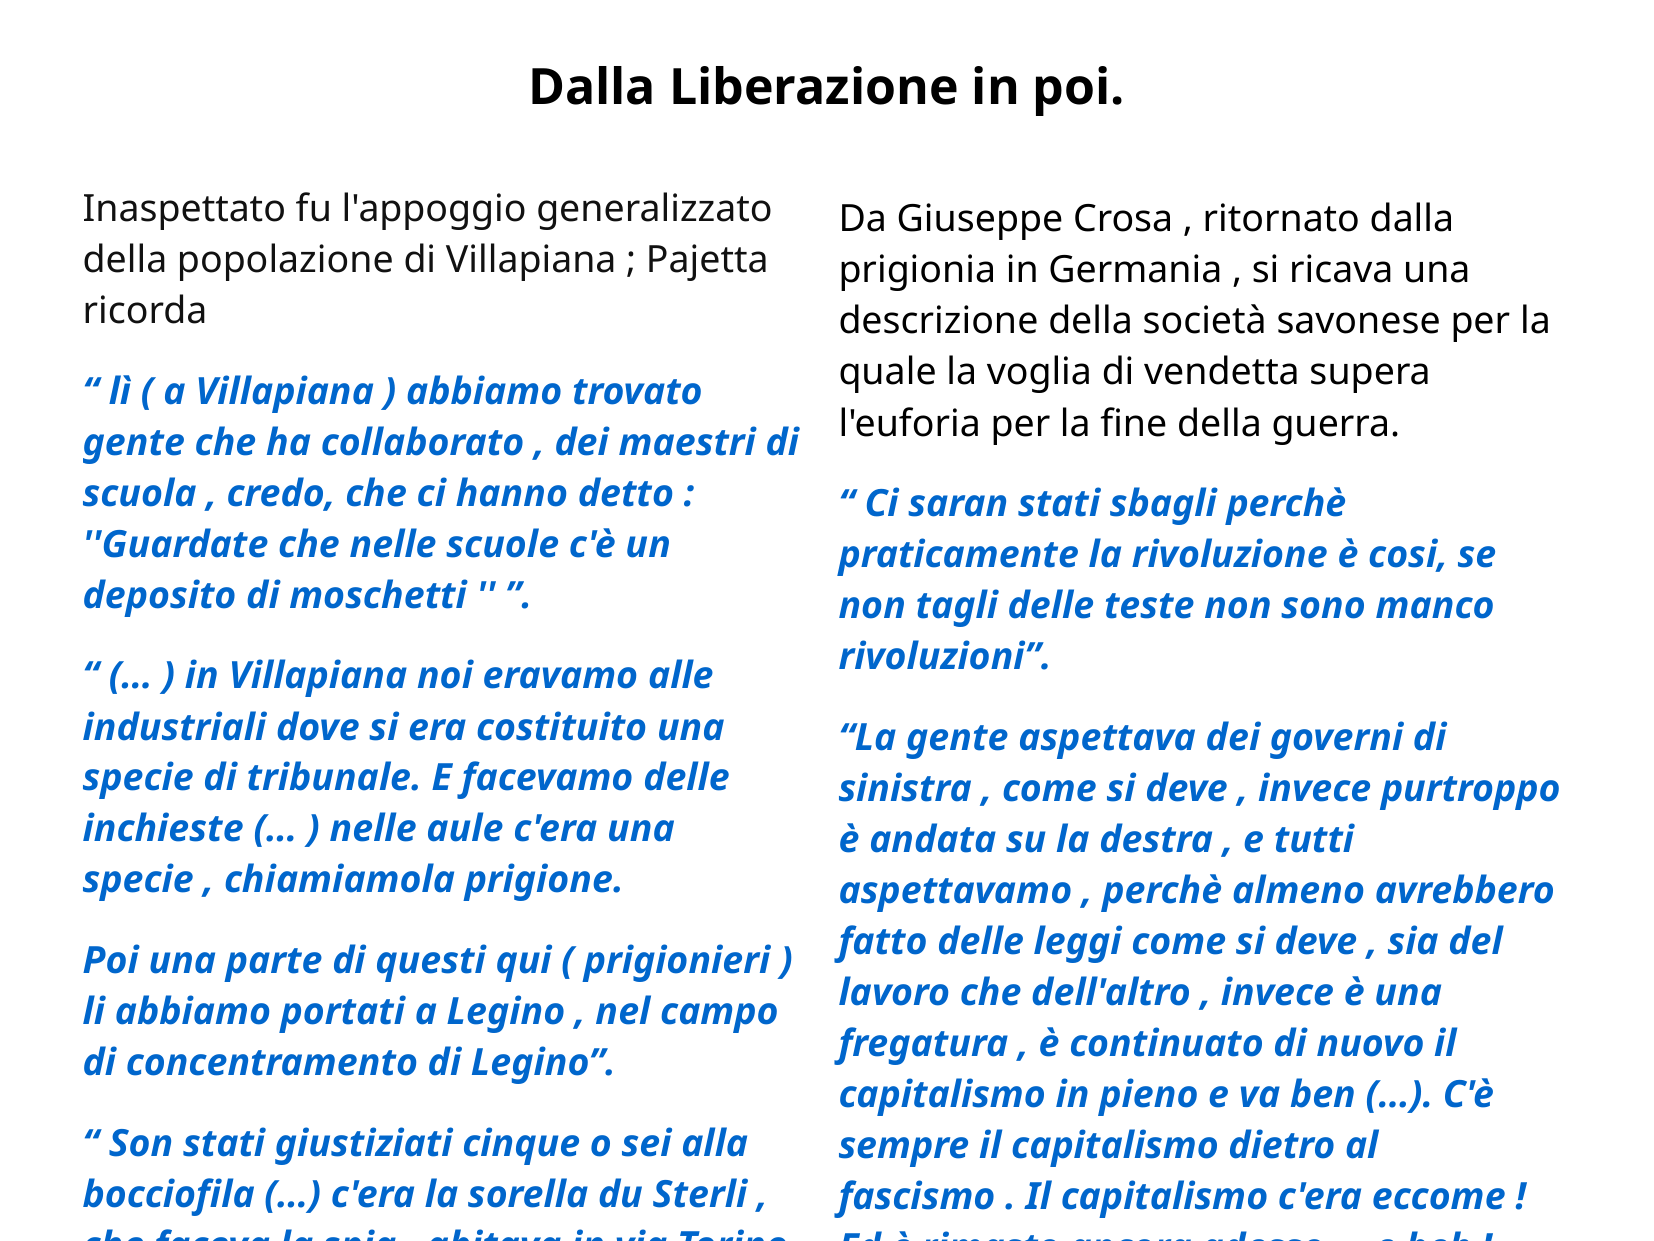

# Dalla Liberazione in poi.
Inaspettato fu l'appoggio generalizzato della popolazione di Villapiana ; Pajetta ricorda
“ lì ( a Villapiana ) abbiamo trovato gente che ha collaborato , dei maestri di scuola , credo, che ci hanno detto : ''Guardate che nelle scuole c'è un deposito di moschetti '' ”.
“ (… ) in Villapiana noi eravamo alle industriali dove si era costituito una specie di tribunale. E facevamo delle inchieste (… ) nelle aule c'era una specie , chiamiamola prigione.
Poi una parte di questi qui ( prigionieri ) li abbiamo portati a Legino , nel campo di concentramento di Legino”.
“ Son stati giustiziati cinque o sei alla bocciofila (…) c'era la sorella du Sterli , che faceva la spia , abitava in via Torino (… ). Faceva la spia , l'hanno sequestrata , è intervenuto lui in difesa della sorella : se l'hanno eliminata doveva essere eliminata” ( testimonianza di Andrea Valle ).
Da Giuseppe Crosa , ritornato dalla prigionia in Germania , si ricava una descrizione della società savonese per la quale la voglia di vendetta supera l'euforia per la fine della guerra.
“ Ci saran stati sbagli perchè praticamente la rivoluzione è cosi, se non tagli delle teste non sono manco rivoluzioni”.
“La gente aspettava dei governi di sinistra , come si deve , invece purtroppo è andata su la destra , e tutti aspettavamo , perchè almeno avrebbero fatto delle leggi come si deve , sia del lavoro che dell'altro , invece è una fregatura , è continuato di nuovo il capitalismo in pieno e va ben (…). C'è sempre il capitalismo dietro al fascismo . Il capitalismo c'era eccome ! Ed è rimasto ancora adesso … e beh ! Comanda il capitale !”. ( testimonianza di Armando Brizio ).